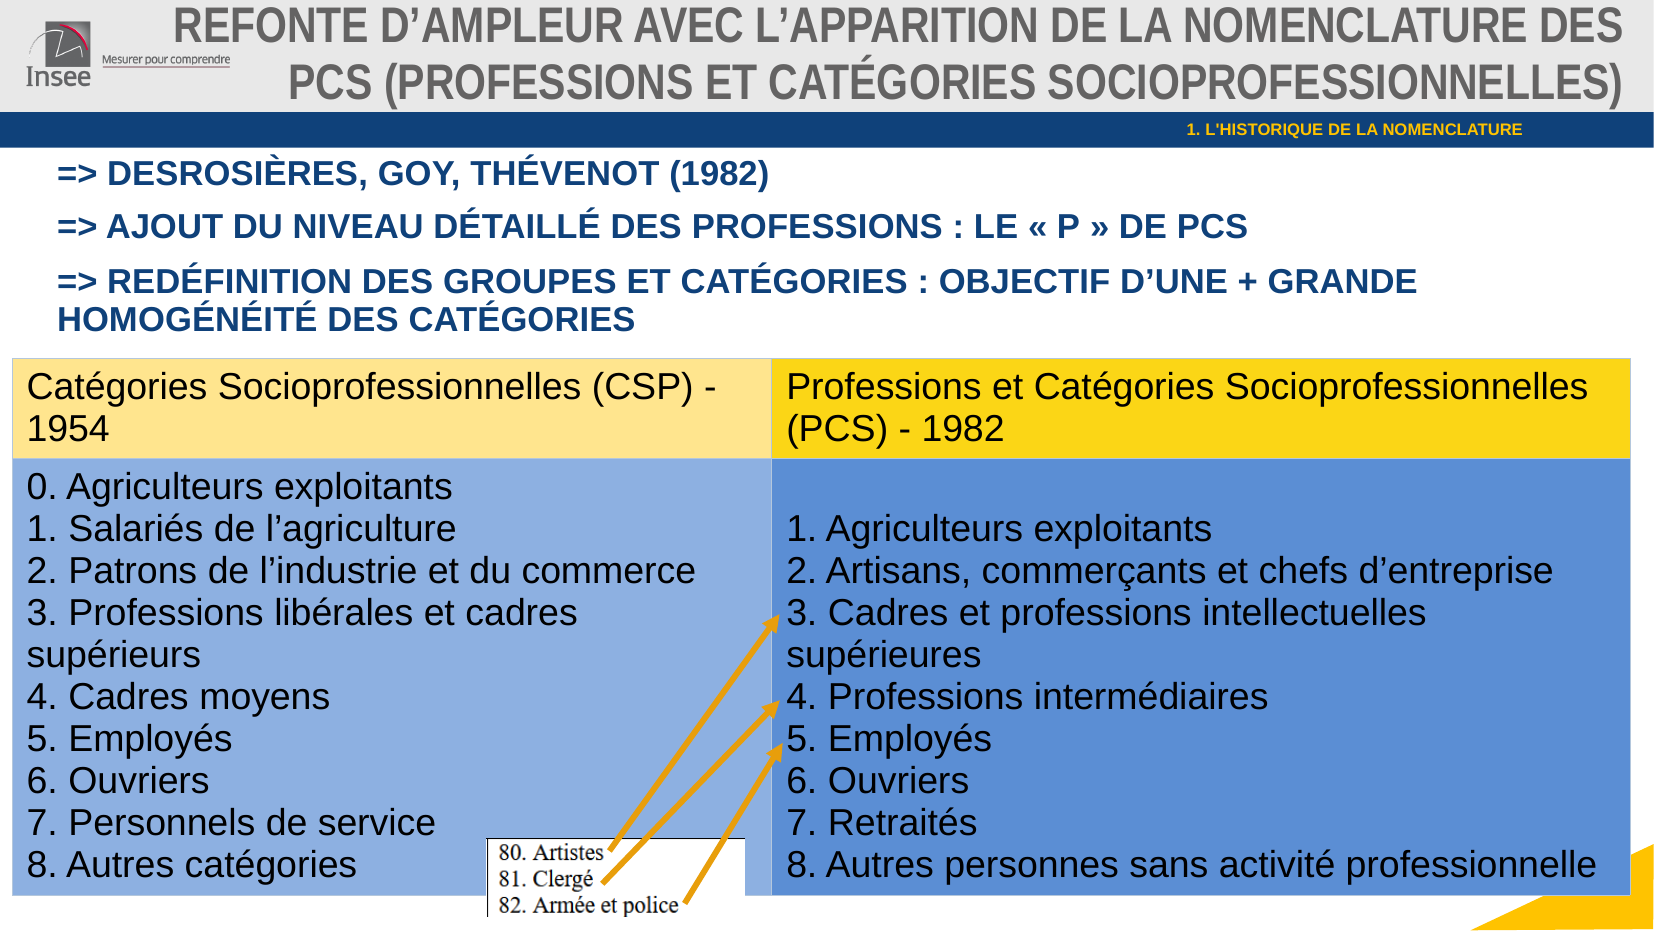

# Refonte d’ampleur avec l’apparition de la nomenclature des PCS (professions et catégories socioprofessionnelles)
1. l'historique de la nomenclature
=> Desrosières, GOY, Thévenot (1982)
=> ajout du niveau détaillé des professions : le « P » de pcs
=> redéfinition des groupes et catégories : Objectif d’une + grande homogénéité des catégories
| Catégories Socioprofessionnelles (CSP) - 1954 | Professions et Catégories Socioprofessionnelles (PCS) - 1982 |
| --- | --- |
| 0. Agriculteurs exploitants 1. Salariés de l’agriculture 2. Patrons de l’industrie et du commerce 3. Professions libérales et cadres supérieurs 4. Cadres moyens 5. Employés 6. Ouvriers 7. Personnels de service 8. Autres catégories | 1. Agriculteurs exploitants 2. Artisans, commerçants et chefs d’entreprise 3. Cadres et professions intellectuelles supérieures 4. Professions intermédiaires 5. Employés 6. Ouvriers 7. Retraités 8. Autres personnes sans activité professionnelle |